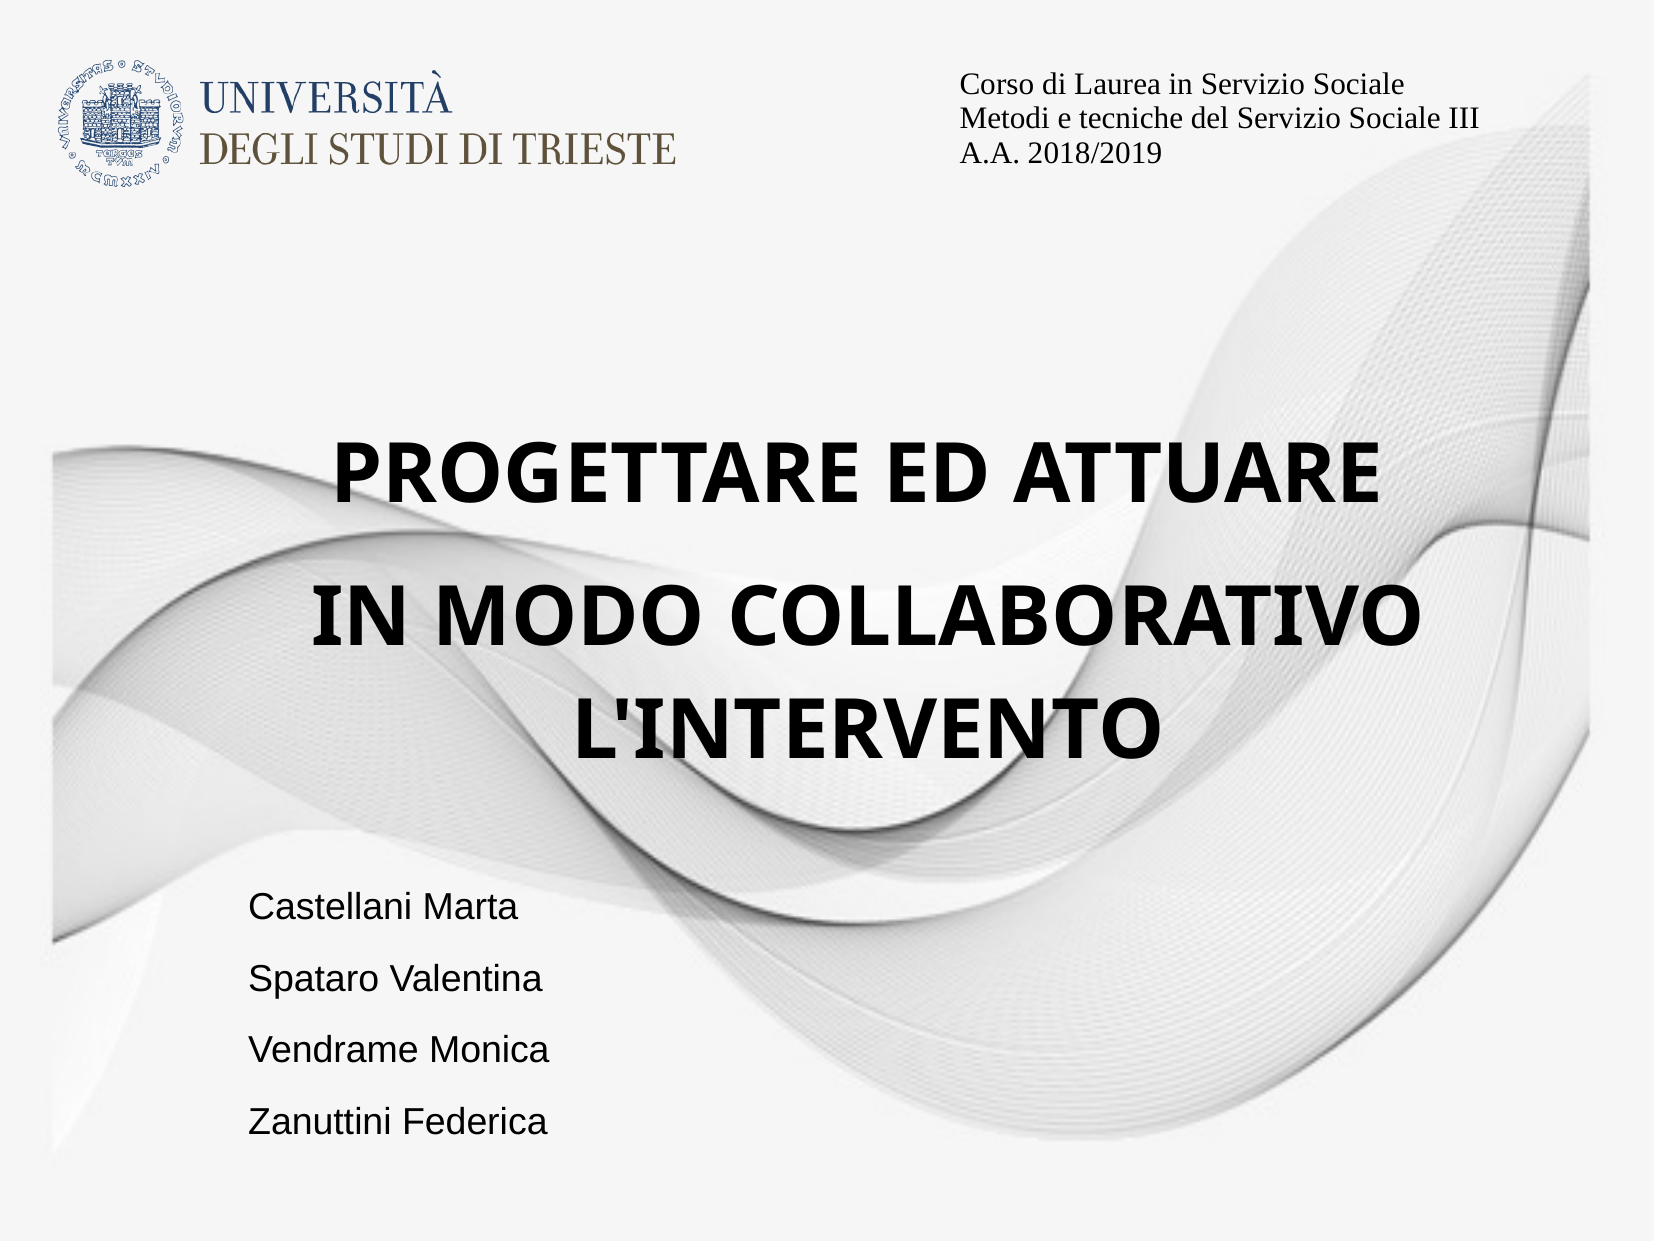

Corso di Laurea in Servizio Sociale
Metodi e tecniche del Servizio Sociale III
A.A. 2018/2019
# PROGETTARE ED ATTUARE
IN MODO COLLABORATIVO L'INTERVENTO
Castellani Marta
Spataro Valentina
Vendrame Monica
Zanuttini Federica